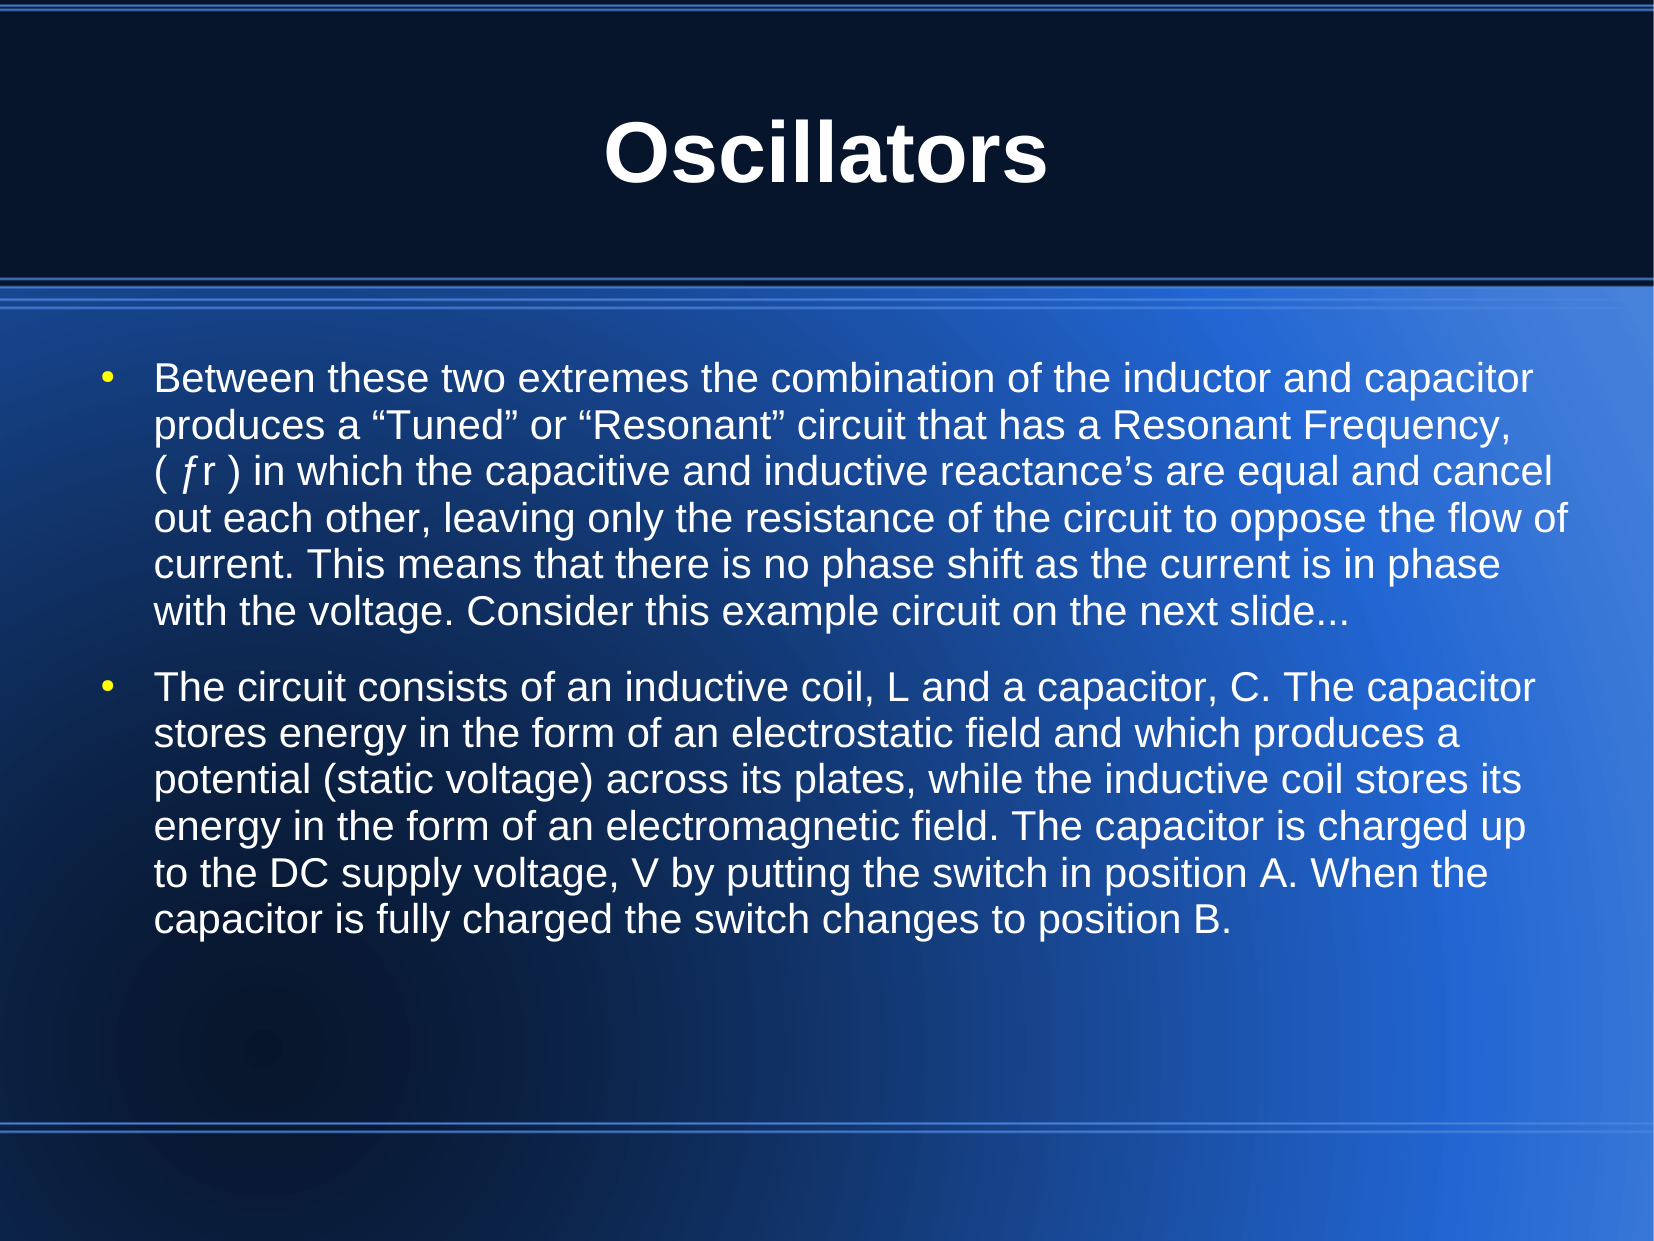

# Oscillators
Between these two extremes the combination of the inductor and capacitor produces a “Tuned” or “Resonant” circuit that has a Resonant Frequency, ( ƒr ) in which the capacitive and inductive reactance’s are equal and cancel out each other, leaving only the resistance of the circuit to oppose the flow of current. This means that there is no phase shift as the current is in phase with the voltage. Consider this example circuit on the next slide...
The circuit consists of an inductive coil, L and a capacitor, C. The capacitor stores energy in the form of an electrostatic field and which produces a potential (static voltage) across its plates, while the inductive coil stores its energy in the form of an electromagnetic field. The capacitor is charged up to the DC supply voltage, V by putting the switch in position A. When the capacitor is fully charged the switch changes to position B.